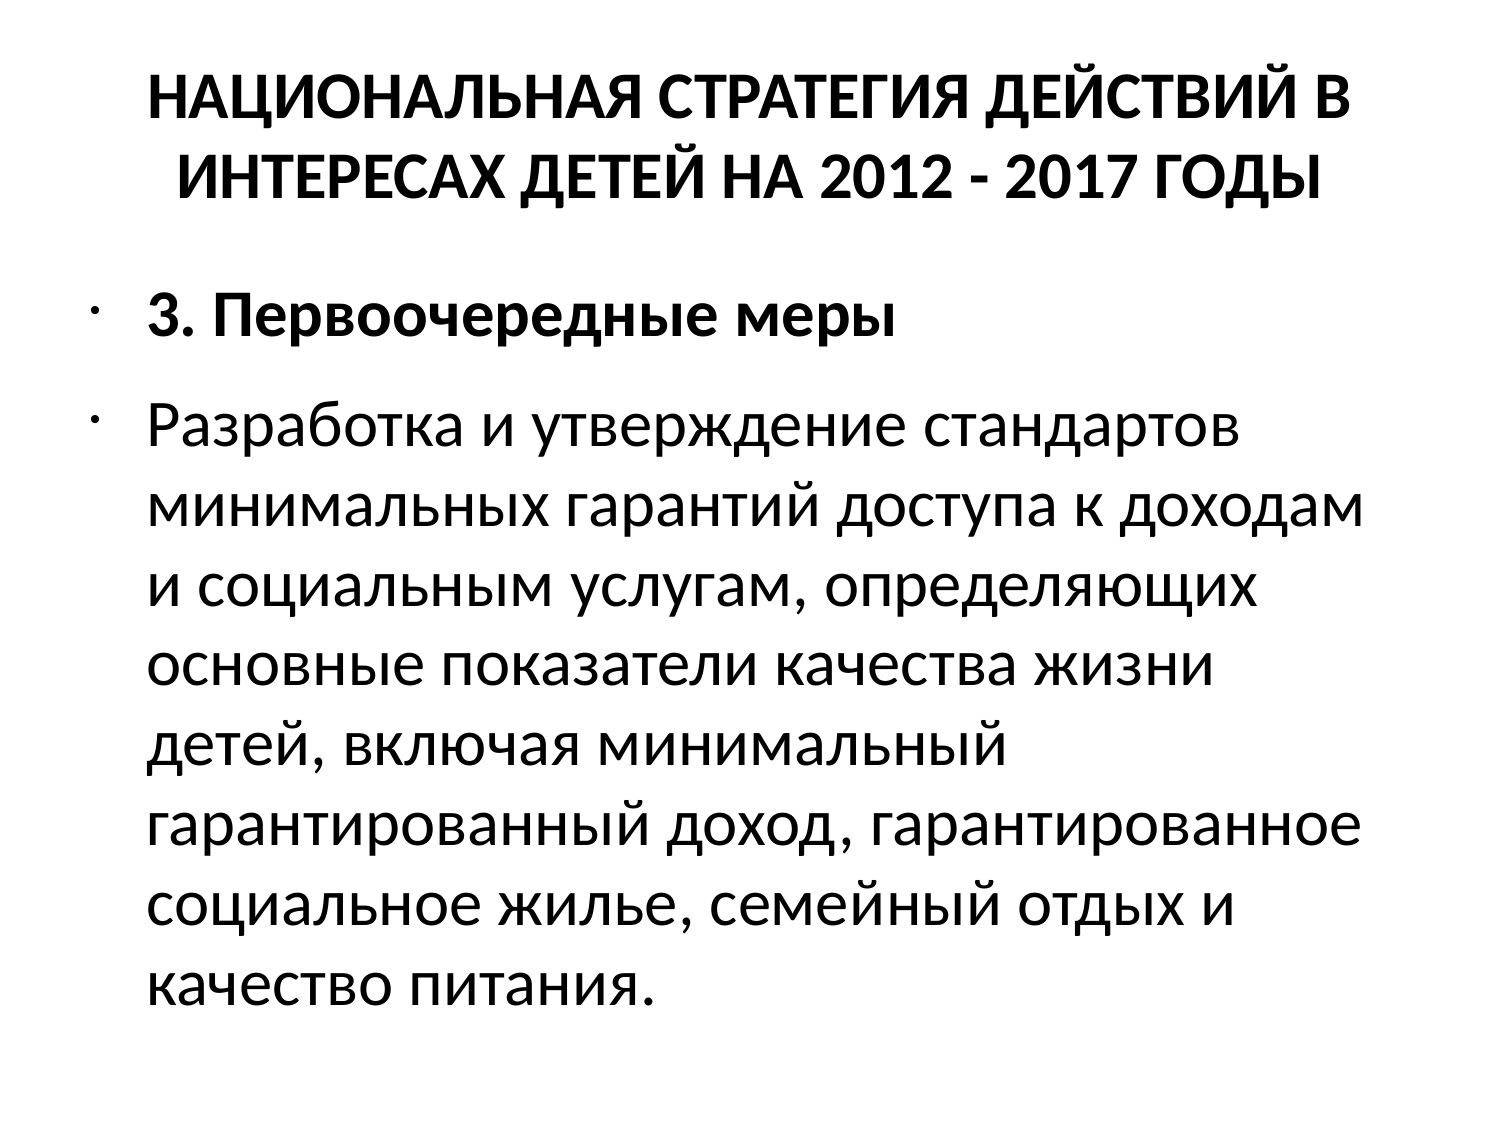

# НАЦИОНАЛЬНАЯ СТРАТЕГИЯ ДЕЙСТВИЙ В ИНТЕРЕСАХ ДЕТЕЙ НА 2012 - 2017 ГОДЫ
3. Первоочередные меры
Разработка и утверждение стандартов минимальных гарантий доступа к доходам и социальным услугам, определяющих основные показатели качества жизни детей, включая минимальный гарантированный доход, гарантированное социальное жилье, семейный отдых и качество питания.